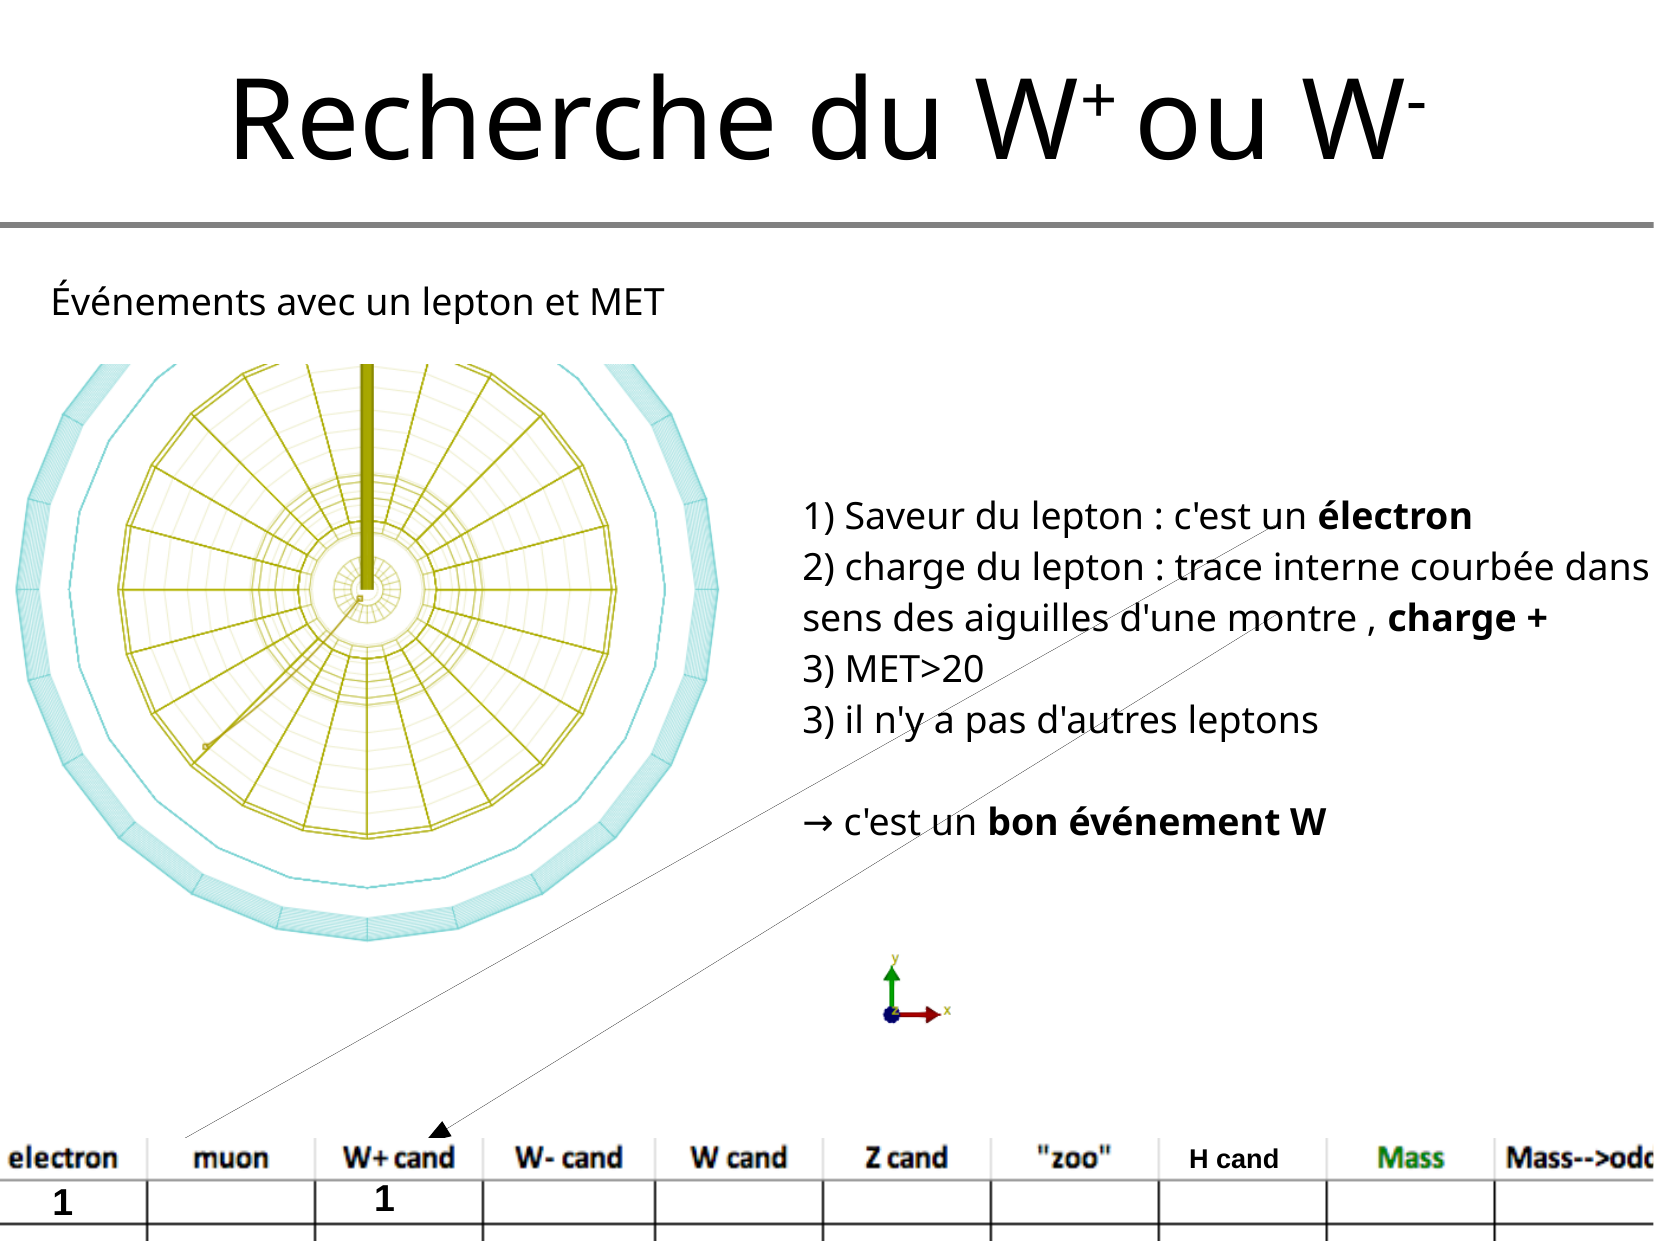

Recherche du W+ ou W-
Événements avec un lepton et MET
1) Saveur du lepton : c'est un électron
2) charge du lepton : trace interne courbée dans le sens des aiguilles d'une montre , charge +
3) MET>20
3) il n'y a pas d'autres leptons
→ c'est un bon événement W
H cand
1
1